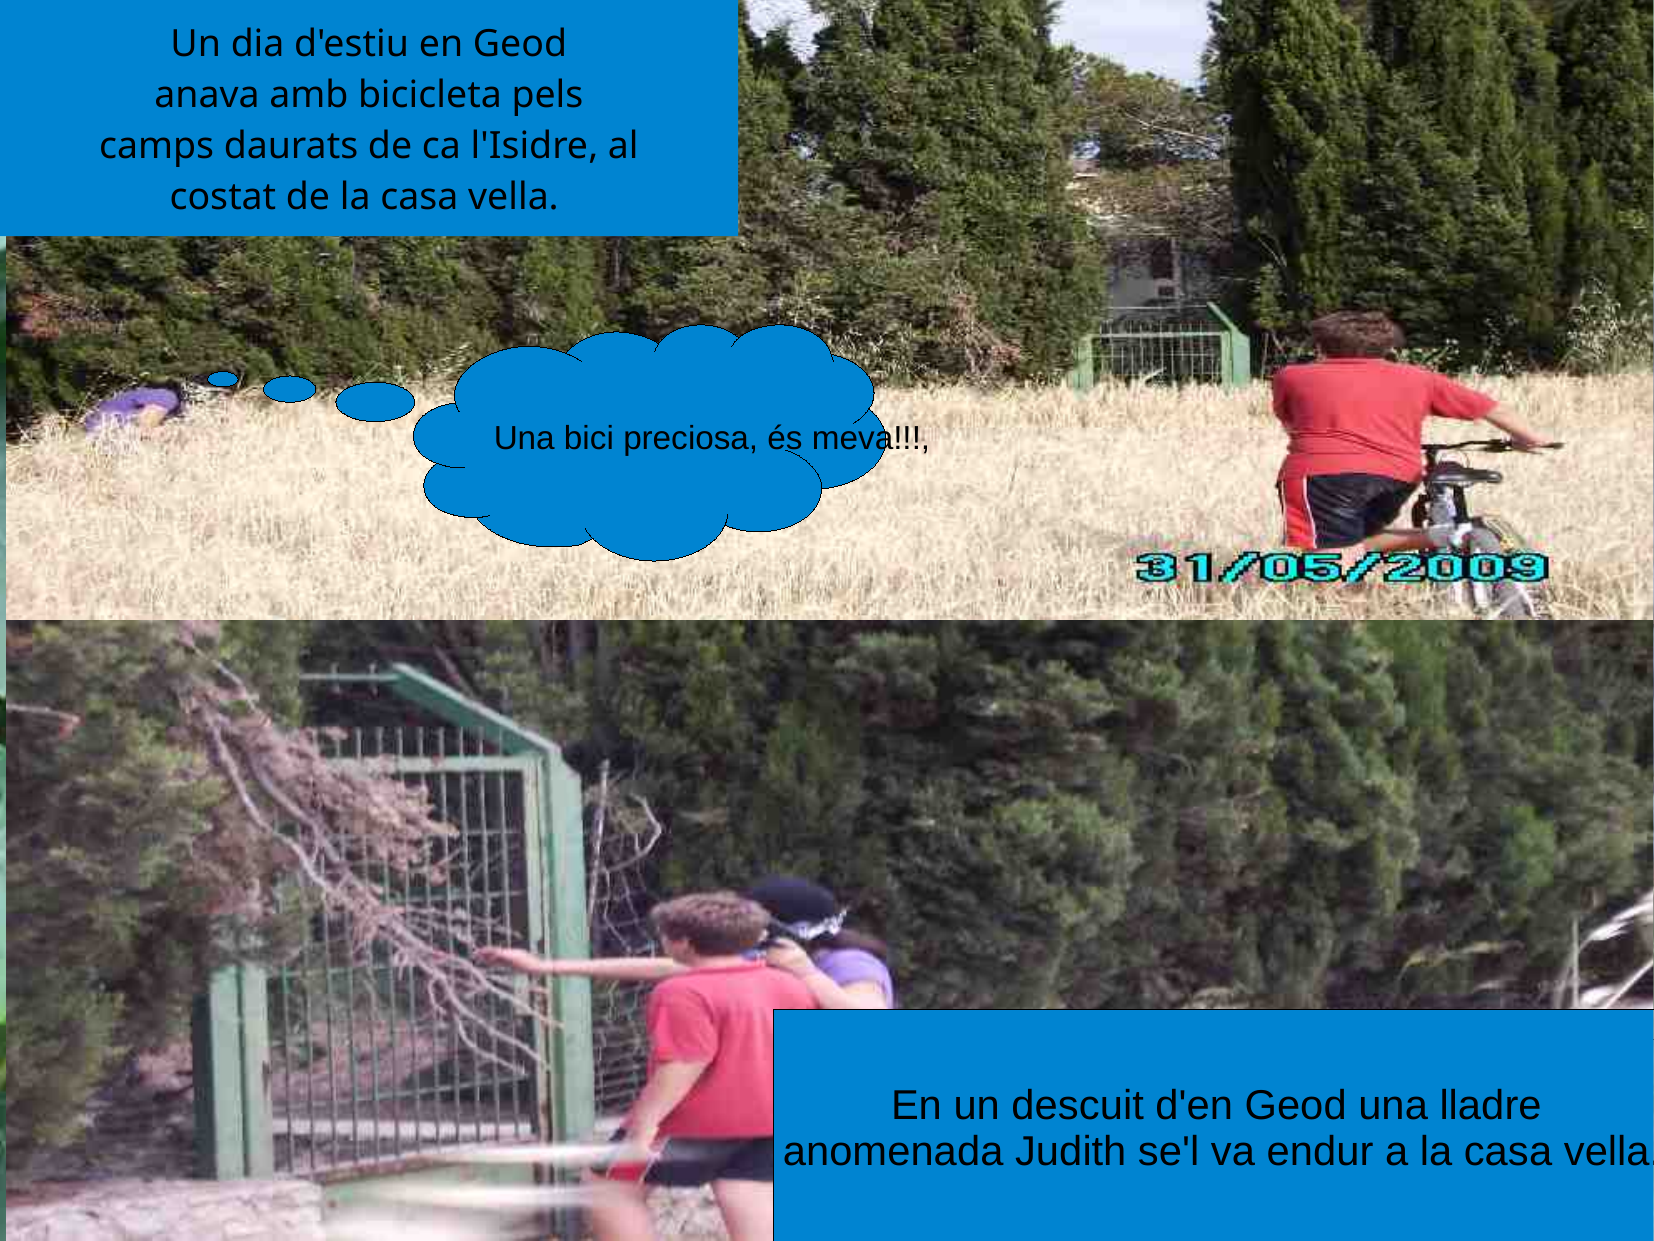

Un dia d'estiu en Geod
anava amb bicicleta pels
camps daurats de ca l'Isidre, al
costat de la casa vella.
Una bici preciosa, és meva!!!,
En un descuit d'en Geod una lladre
 anomenada Judith se'l va endur a la casa vella.
Mentrestant l'altre lladre Samel
se'n va endur la bici.